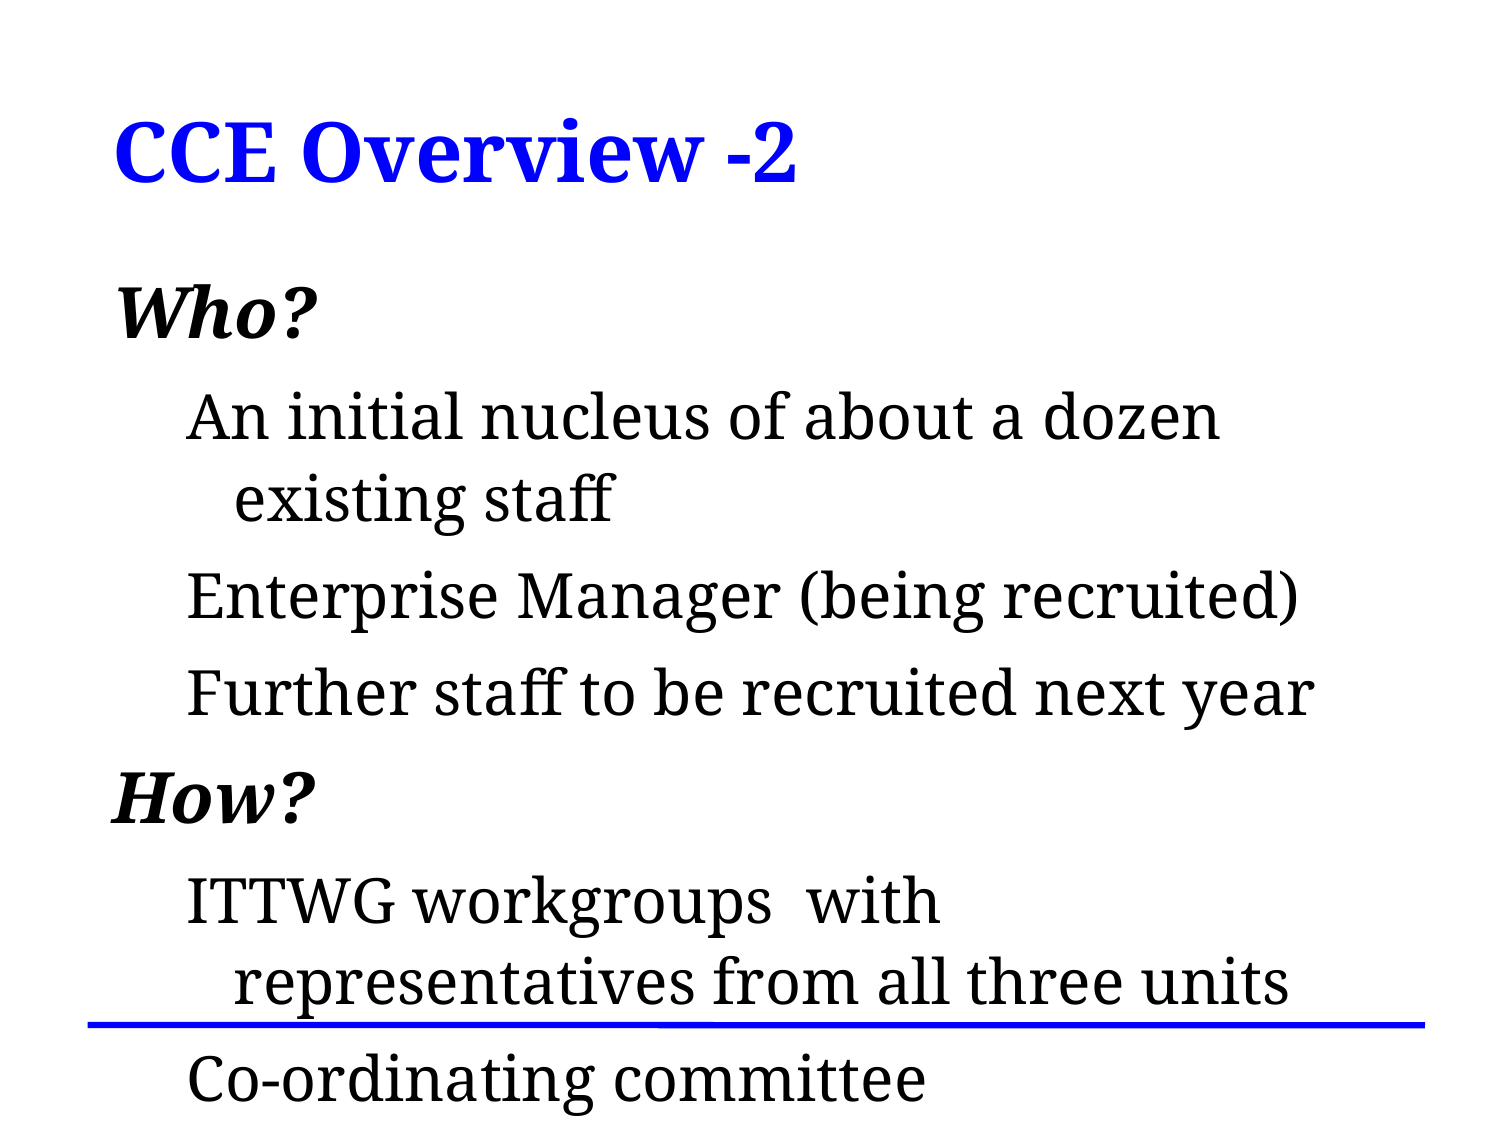

# CCE Overview -2
Who?
An initial nucleus of about a dozen existing staff
Enterprise Manager (being recruited)
Further staff to be recruited next year
How?
ITTWG workgroups with representatives from all three units
Co-ordinating committee